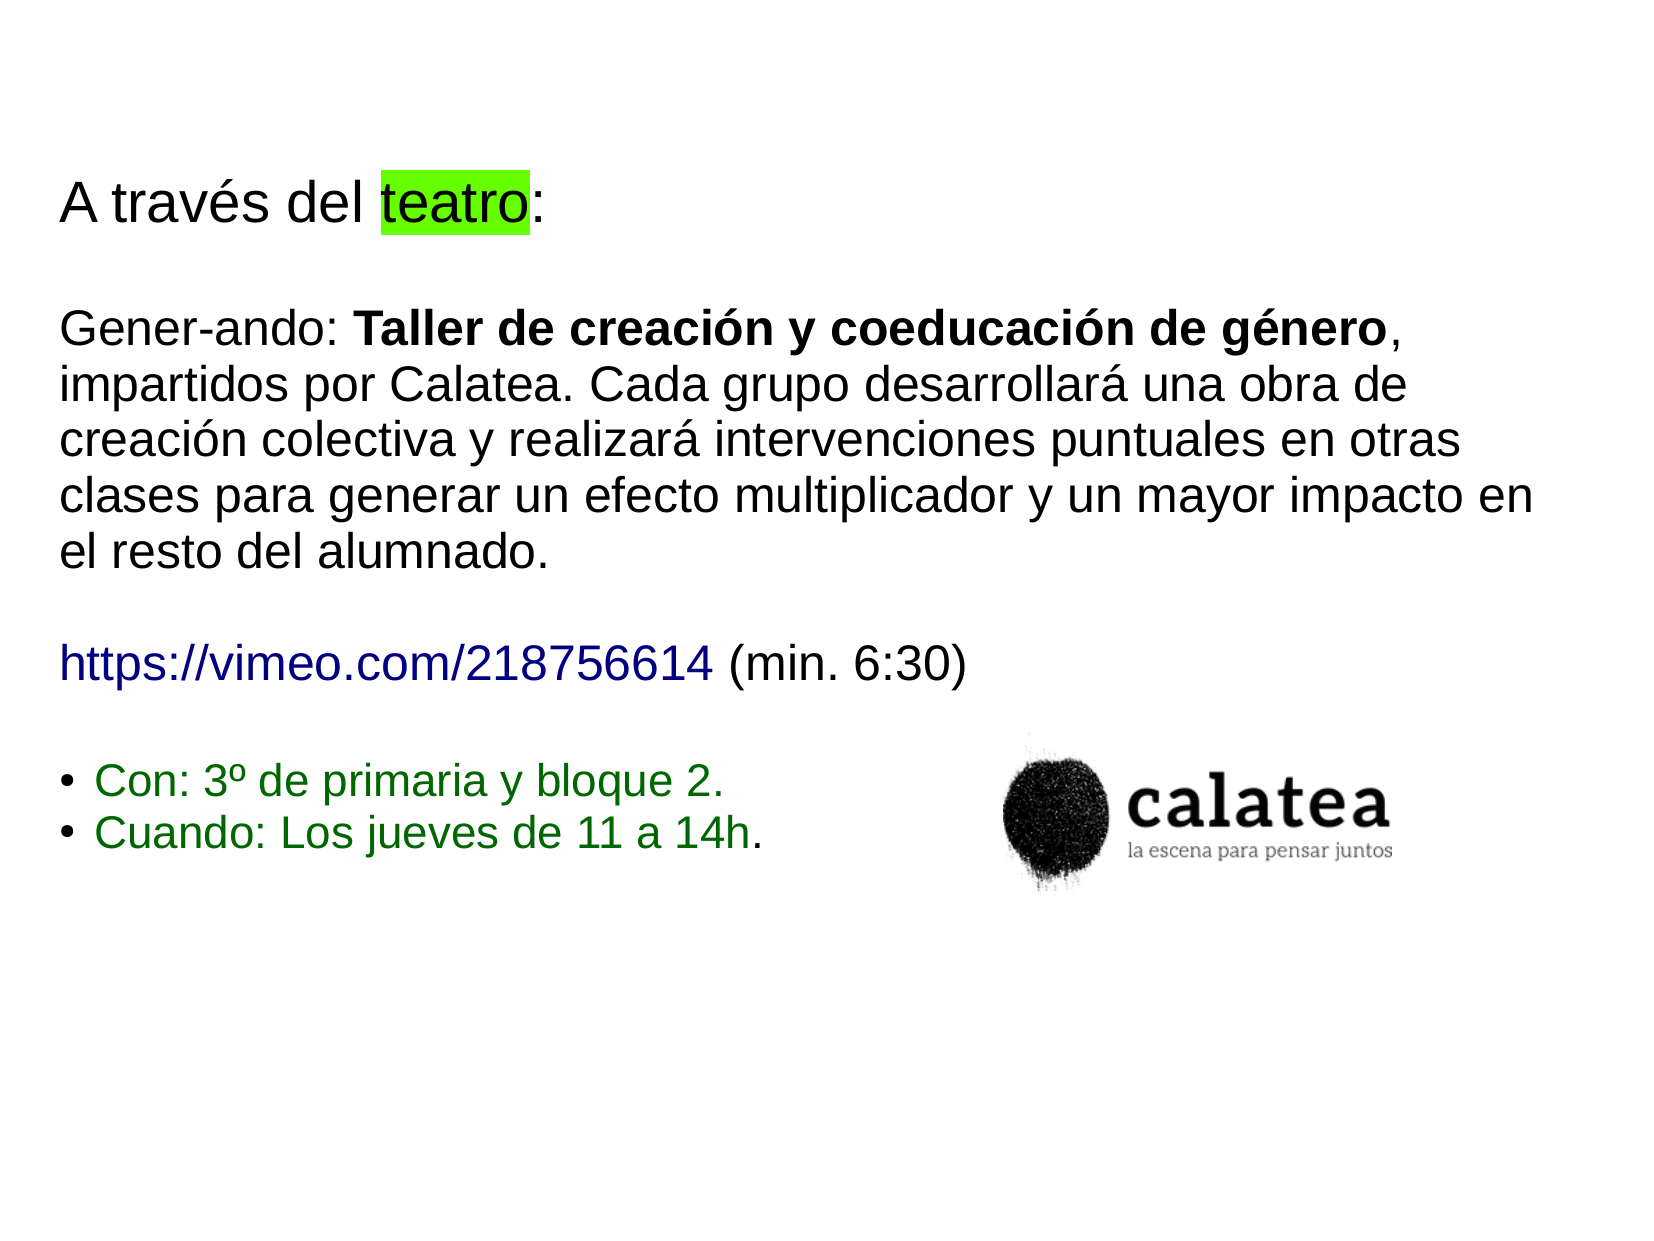

# A través del teatro:
Gener-ando: Taller de creación y coeducación de género, impartidos por Calatea. Cada grupo desarrollará una obra de creación colectiva y realizará intervenciones puntuales en otras clases para generar un efecto multiplicador y un mayor impacto en el resto del alumnado.
https://vimeo.com/218756614 (min. 6:30)
Con: 3º de primaria y bloque 2.
Cuando: Los jueves de 11 a 14h.